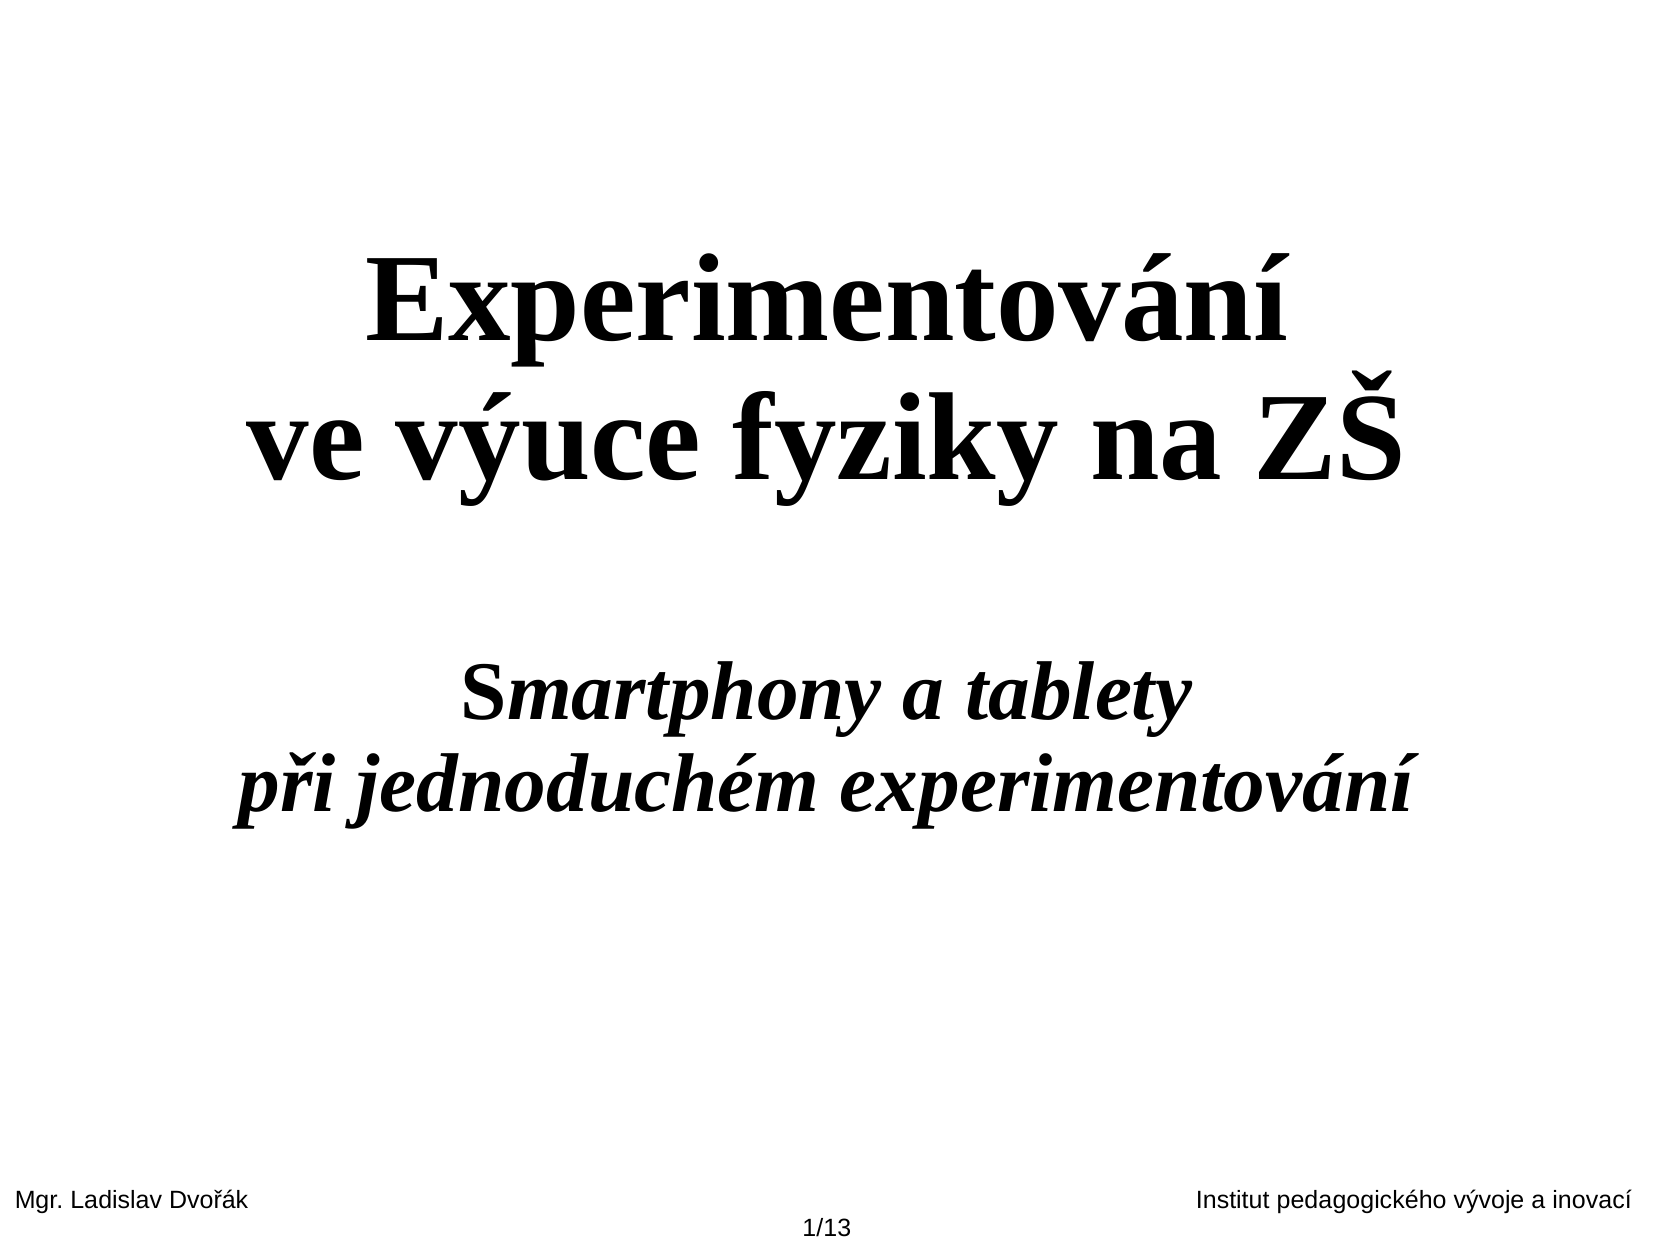

# Experimentování
ve výuce fyziky na ZŠ
Smartphony a tablety
při jednoduchém experimentování
Mgr. Ladislav Dvořák													Institut pedagogického vývoje a inovací